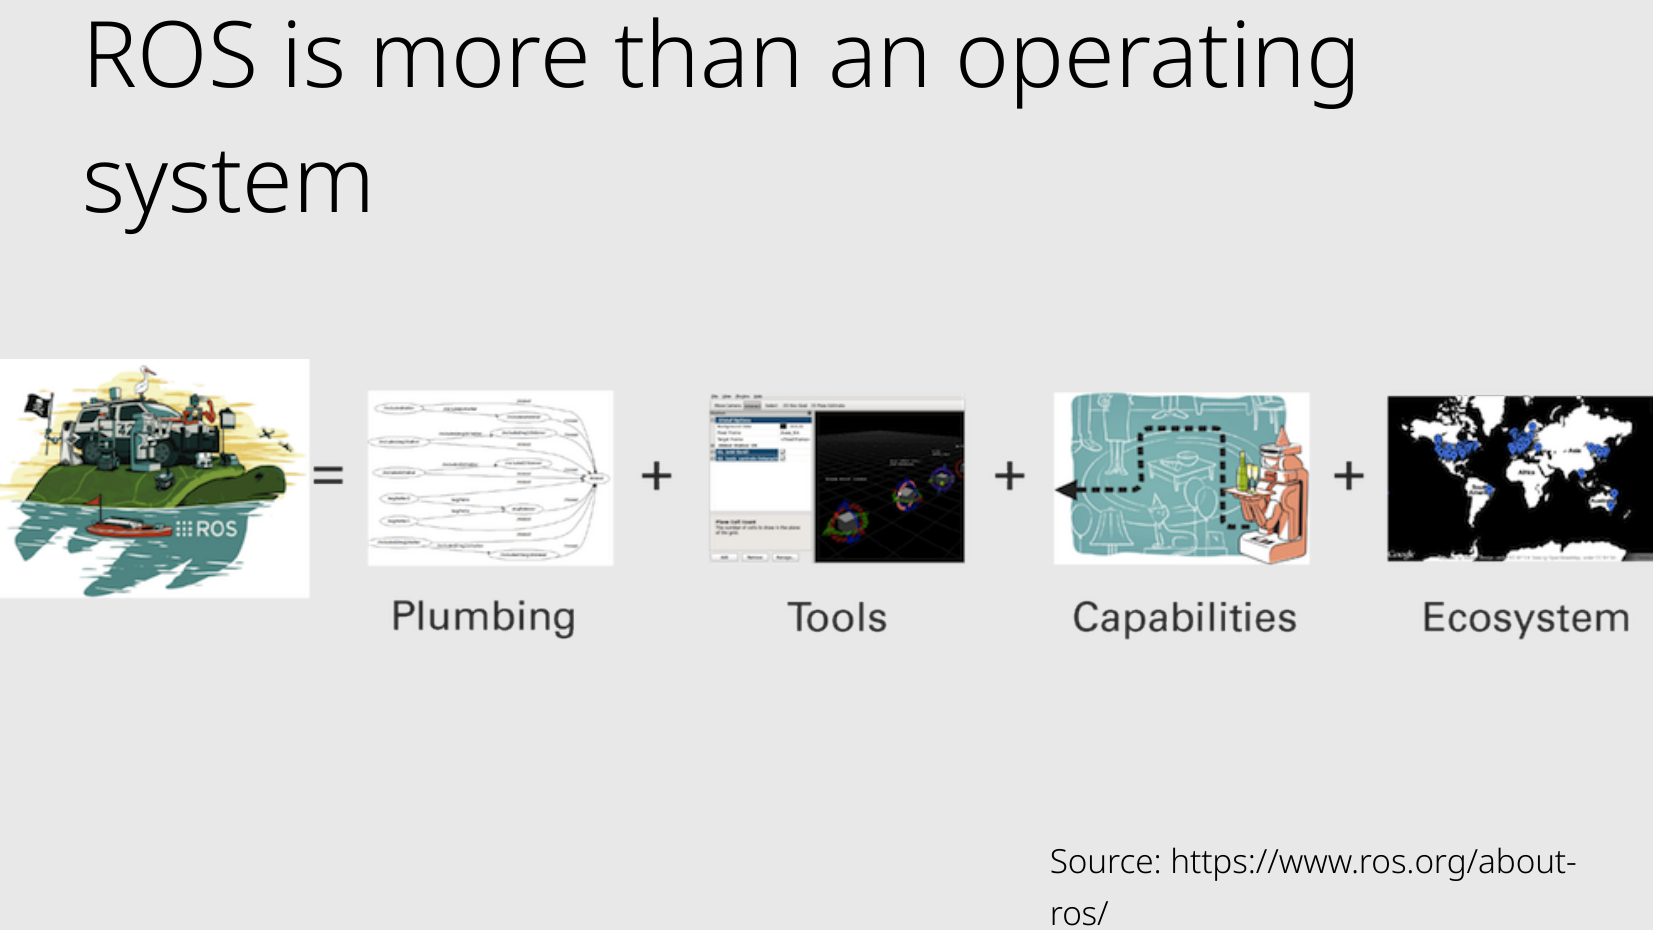

# ROS is more than an operating system
Source: https://www.ros.org/about-ros/